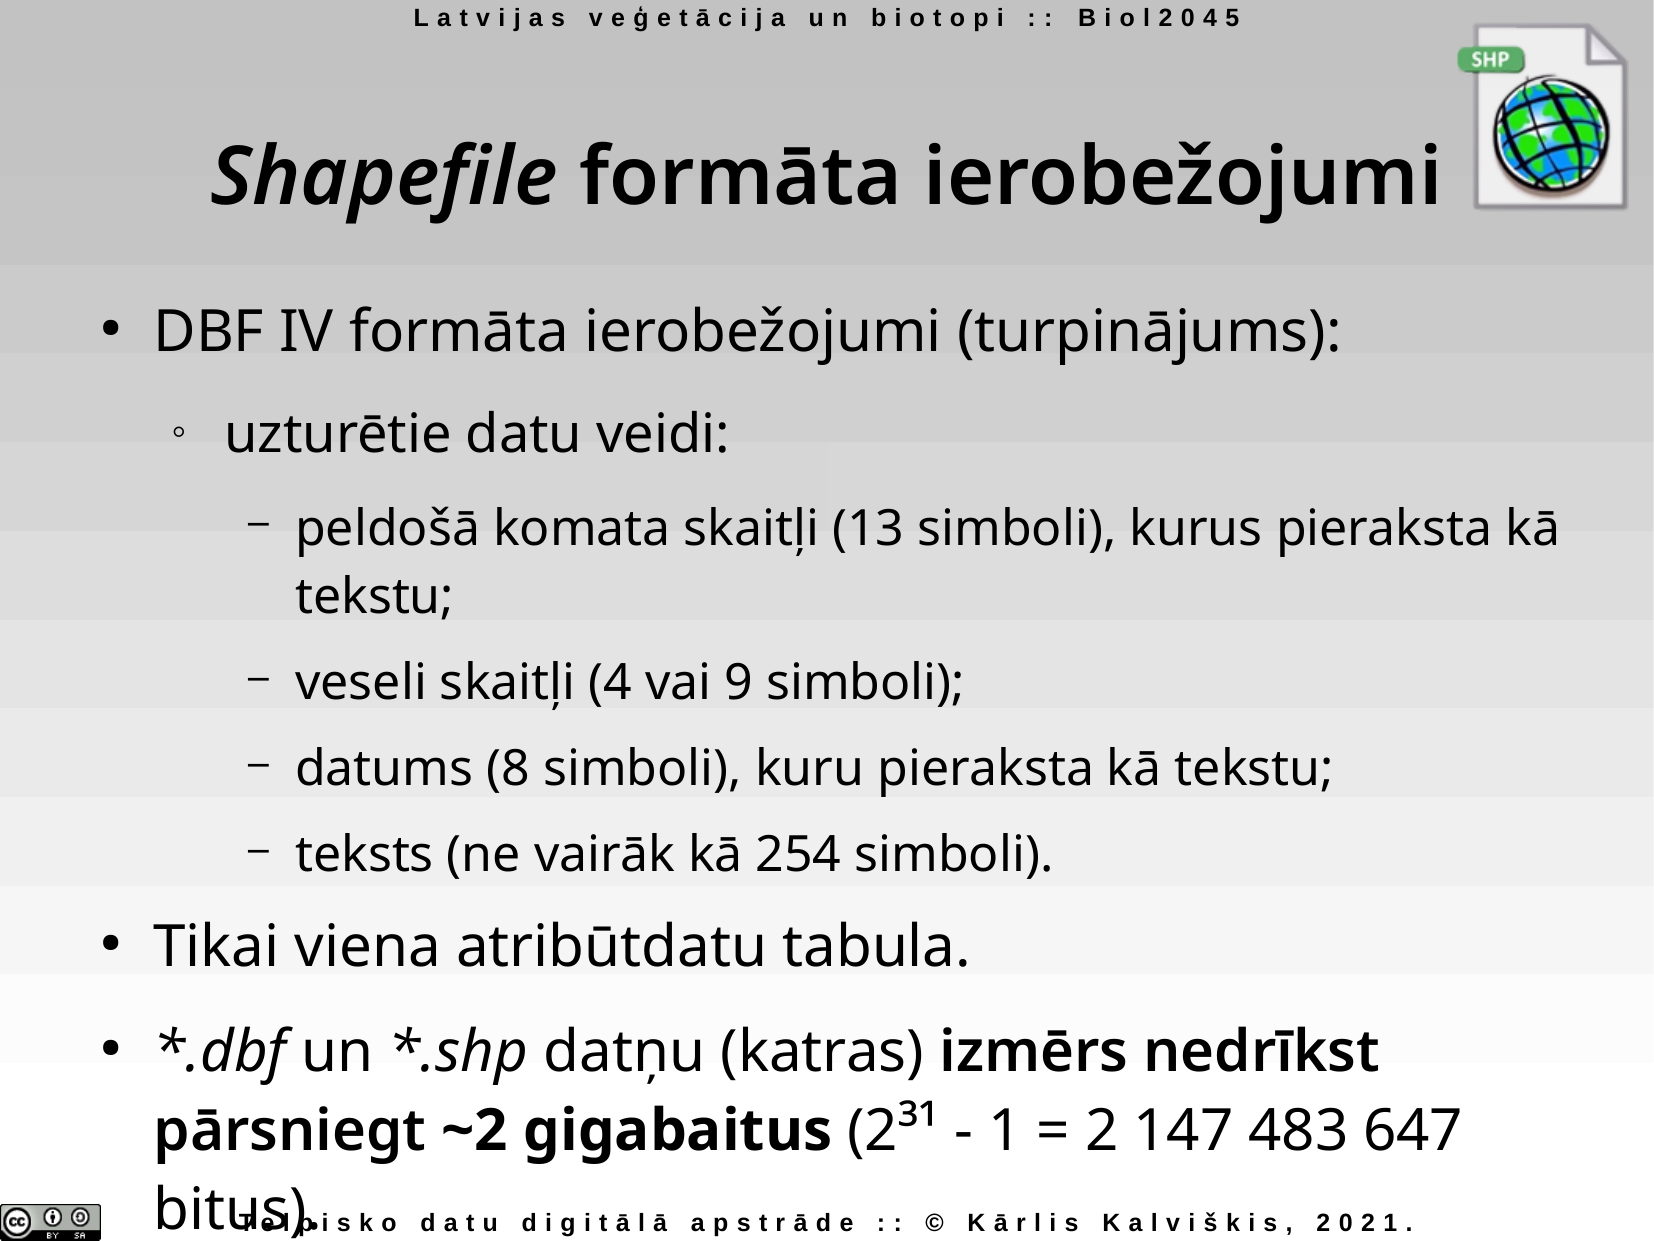

# Shapefile formāta ierobežojumi
DBF IV formāta ierobežojumi (turpinājums):
uzturētie datu veidi:
peldošā komata skaitļi (13 simboli), kurus pieraksta kā tekstu;
veseli skaitļi (4 vai 9 simboli);
datums (8 simboli), kuru pieraksta kā tekstu;
teksts (ne vairāk kā 254 simboli).
Tikai viena atribūtdatu tabula.
*.dbf un *.shp datņu (katras) izmērs nedrīkst pārsniegt ~2 gigabaitus (2³¹ - 1 = 2 147 483 647 bitus).